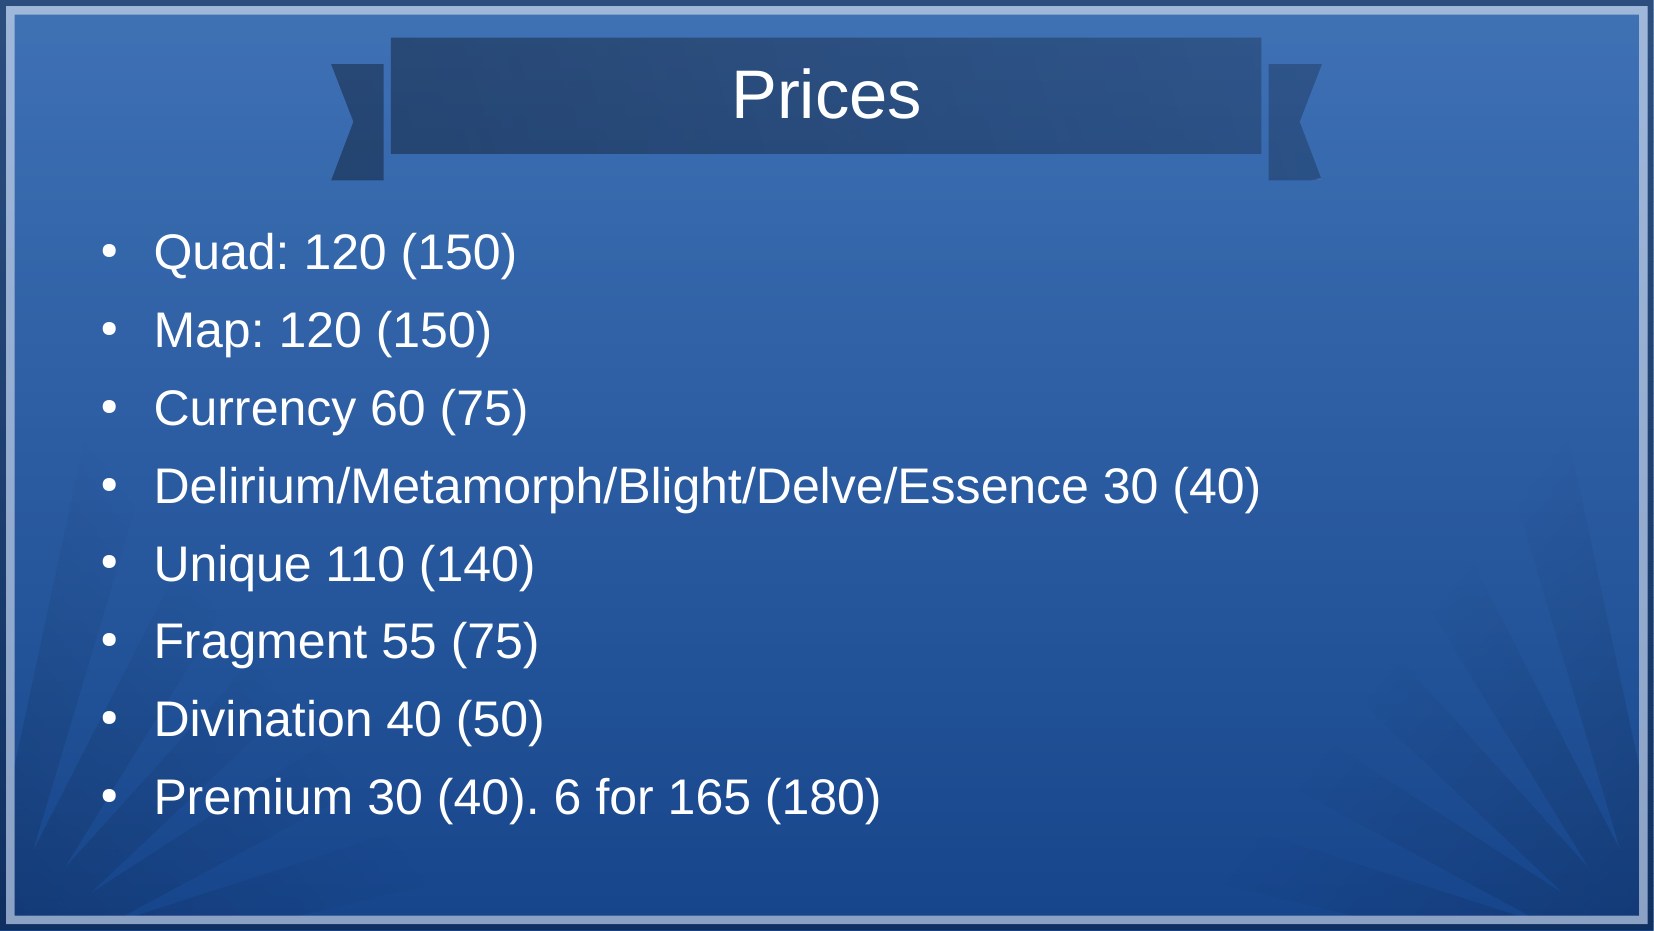

# Prices
Quad: 120 (150)
Map: 120 (150)
Currency 60 (75)
Delirium/Metamorph/Blight/Delve/Essence 30 (40)
Unique 110 (140)
Fragment 55 (75)
Divination 40 (50)
Premium 30 (40). 6 for 165 (180)